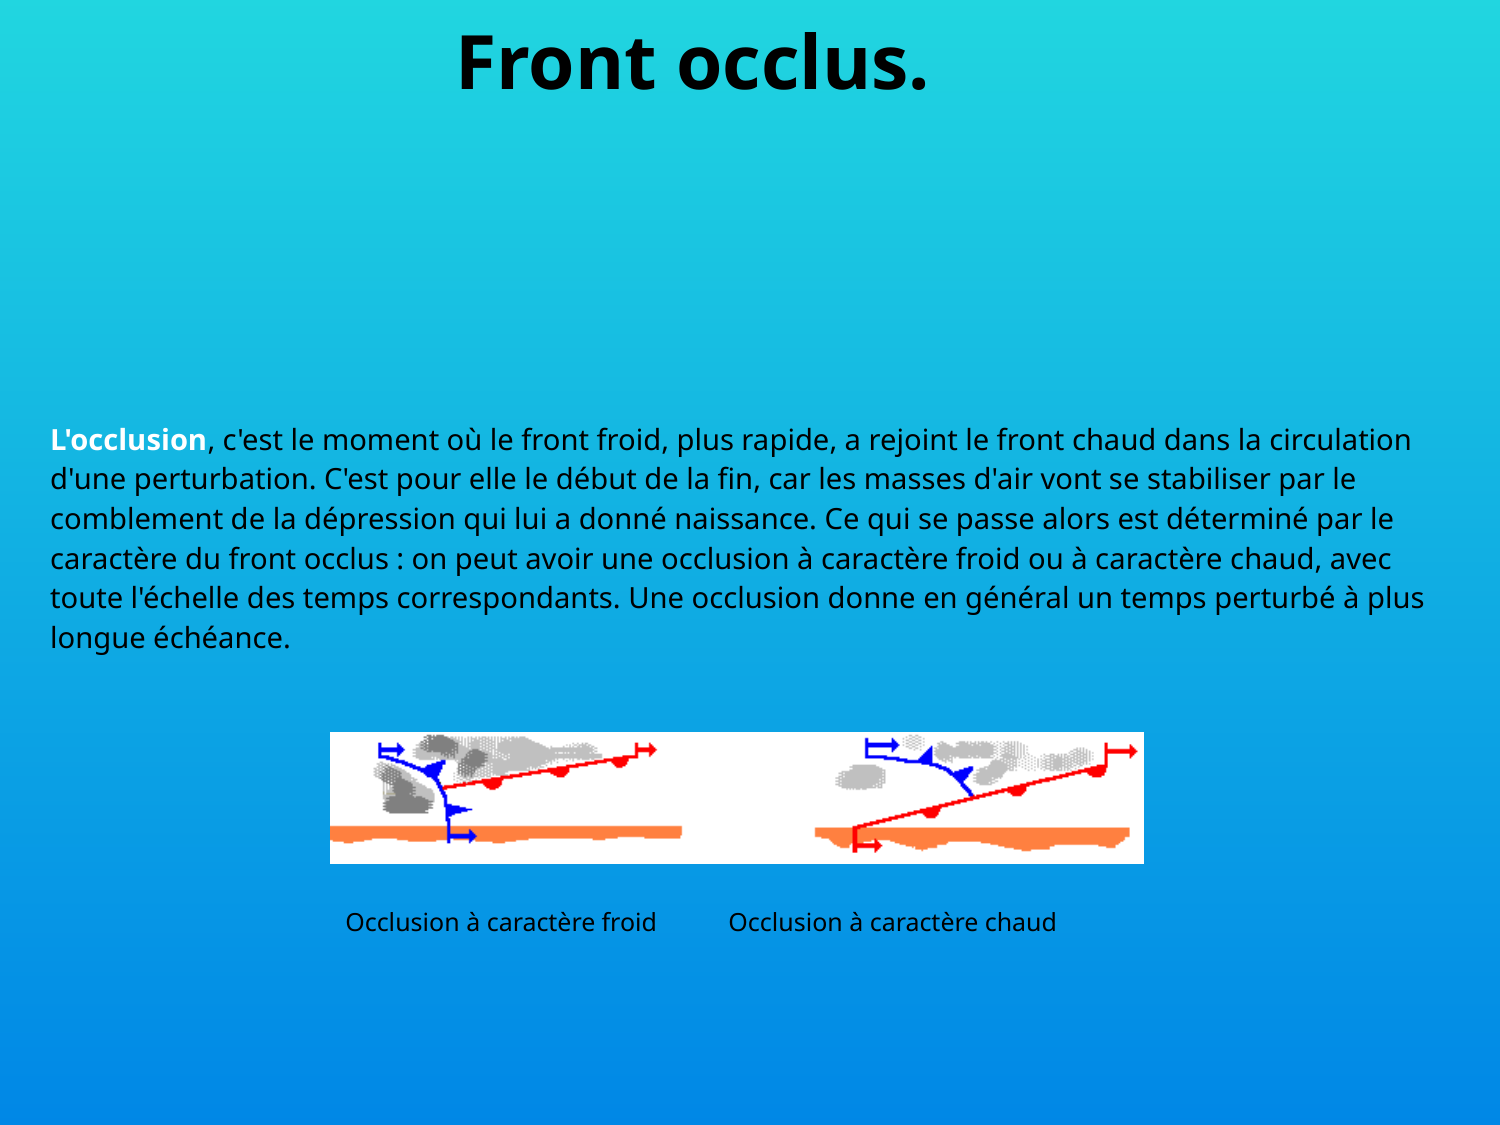

# Front occlus.
L'occlusion, c'est le moment où le front froid, plus rapide, a rejoint le front chaud dans la circulation d'une perturbation. C'est pour elle le début de la fin, car les masses d'air vont se stabiliser par le comblement de la dépression qui lui a donné naissance. Ce qui se passe alors est déterminé par le caractère du front occlus : on peut avoir une occlusion à caractère froid ou à caractère chaud, avec toute l'échelle des temps correspondants. Une occlusion donne en général un temps perturbé à plus longue échéance.
Occlusion à caractère froid Occlusion à caractère chaud